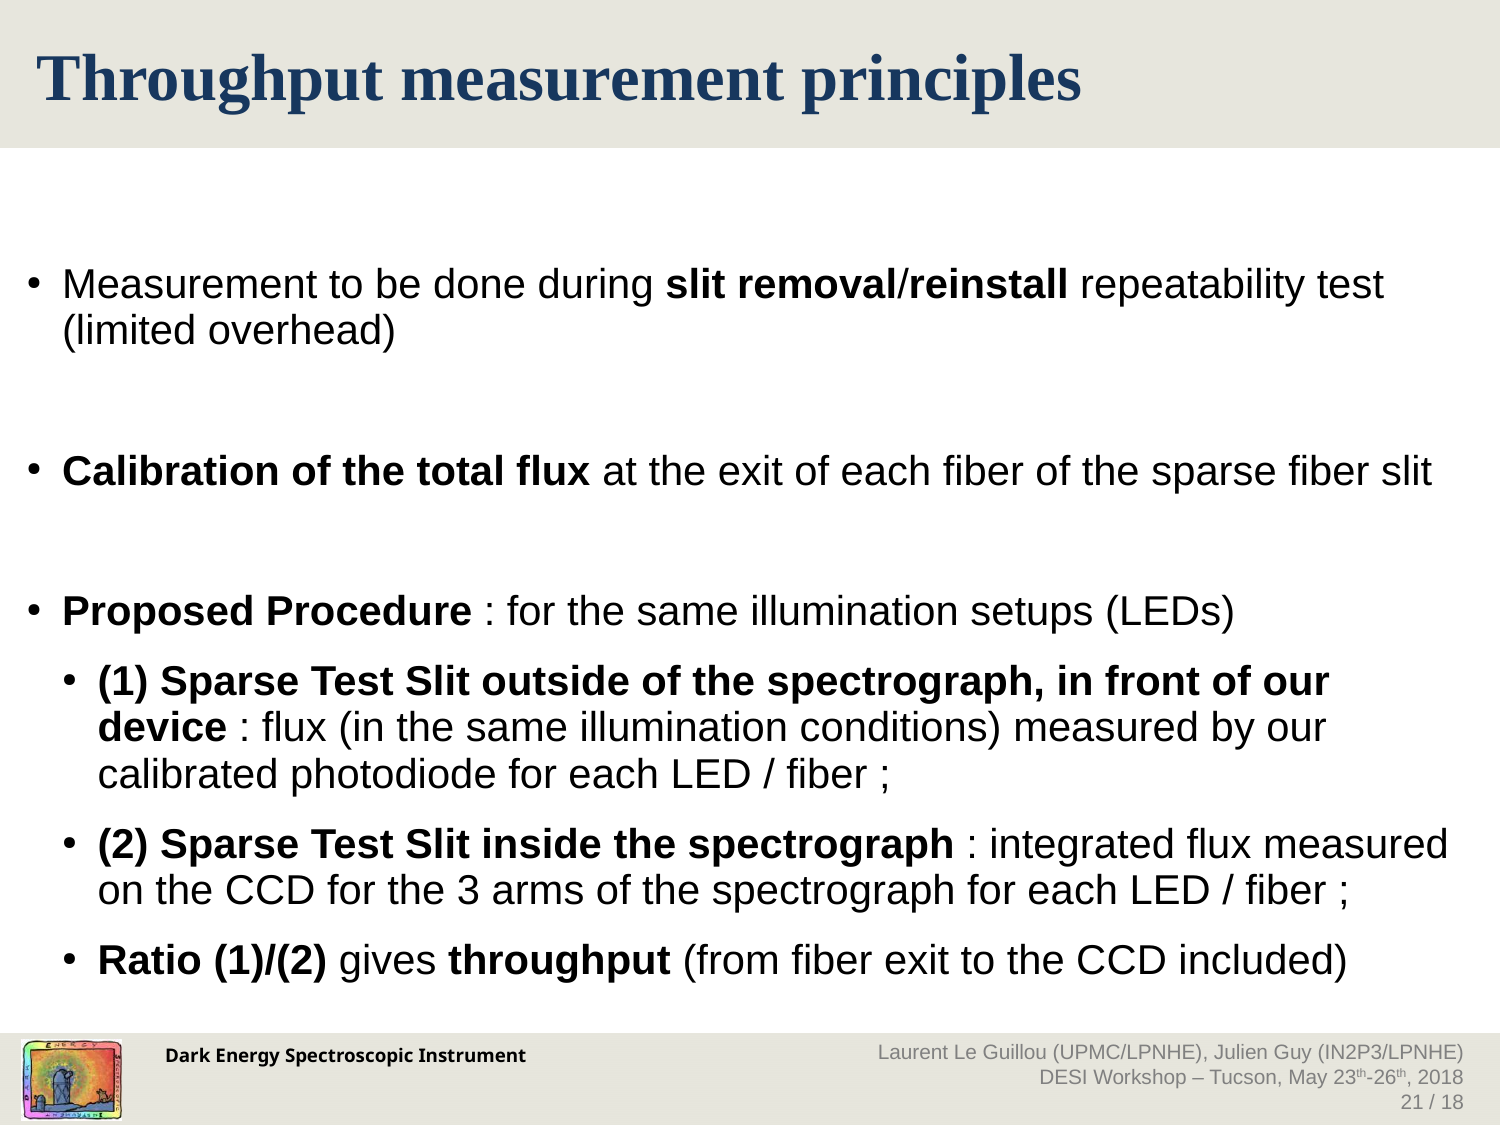

# Throughput measurement principles
Measurement to be done during slit removal/reinstall repeatability test (limited overhead)
Calibration of the total flux at the exit of each fiber of the sparse fiber slit
Proposed Procedure : for the same illumination setups (LEDs)
(1) Sparse Test Slit outside of the spectrograph, in front of our device : flux (in the same illumination conditions) measured by our calibrated photodiode for each LED / fiber ;
(2) Sparse Test Slit inside the spectrograph : integrated flux measured on the CCD for the 3 arms of the spectrograph for each LED / fiber ;
Ratio (1)/(2) gives throughput (from fiber exit to the CCD included)